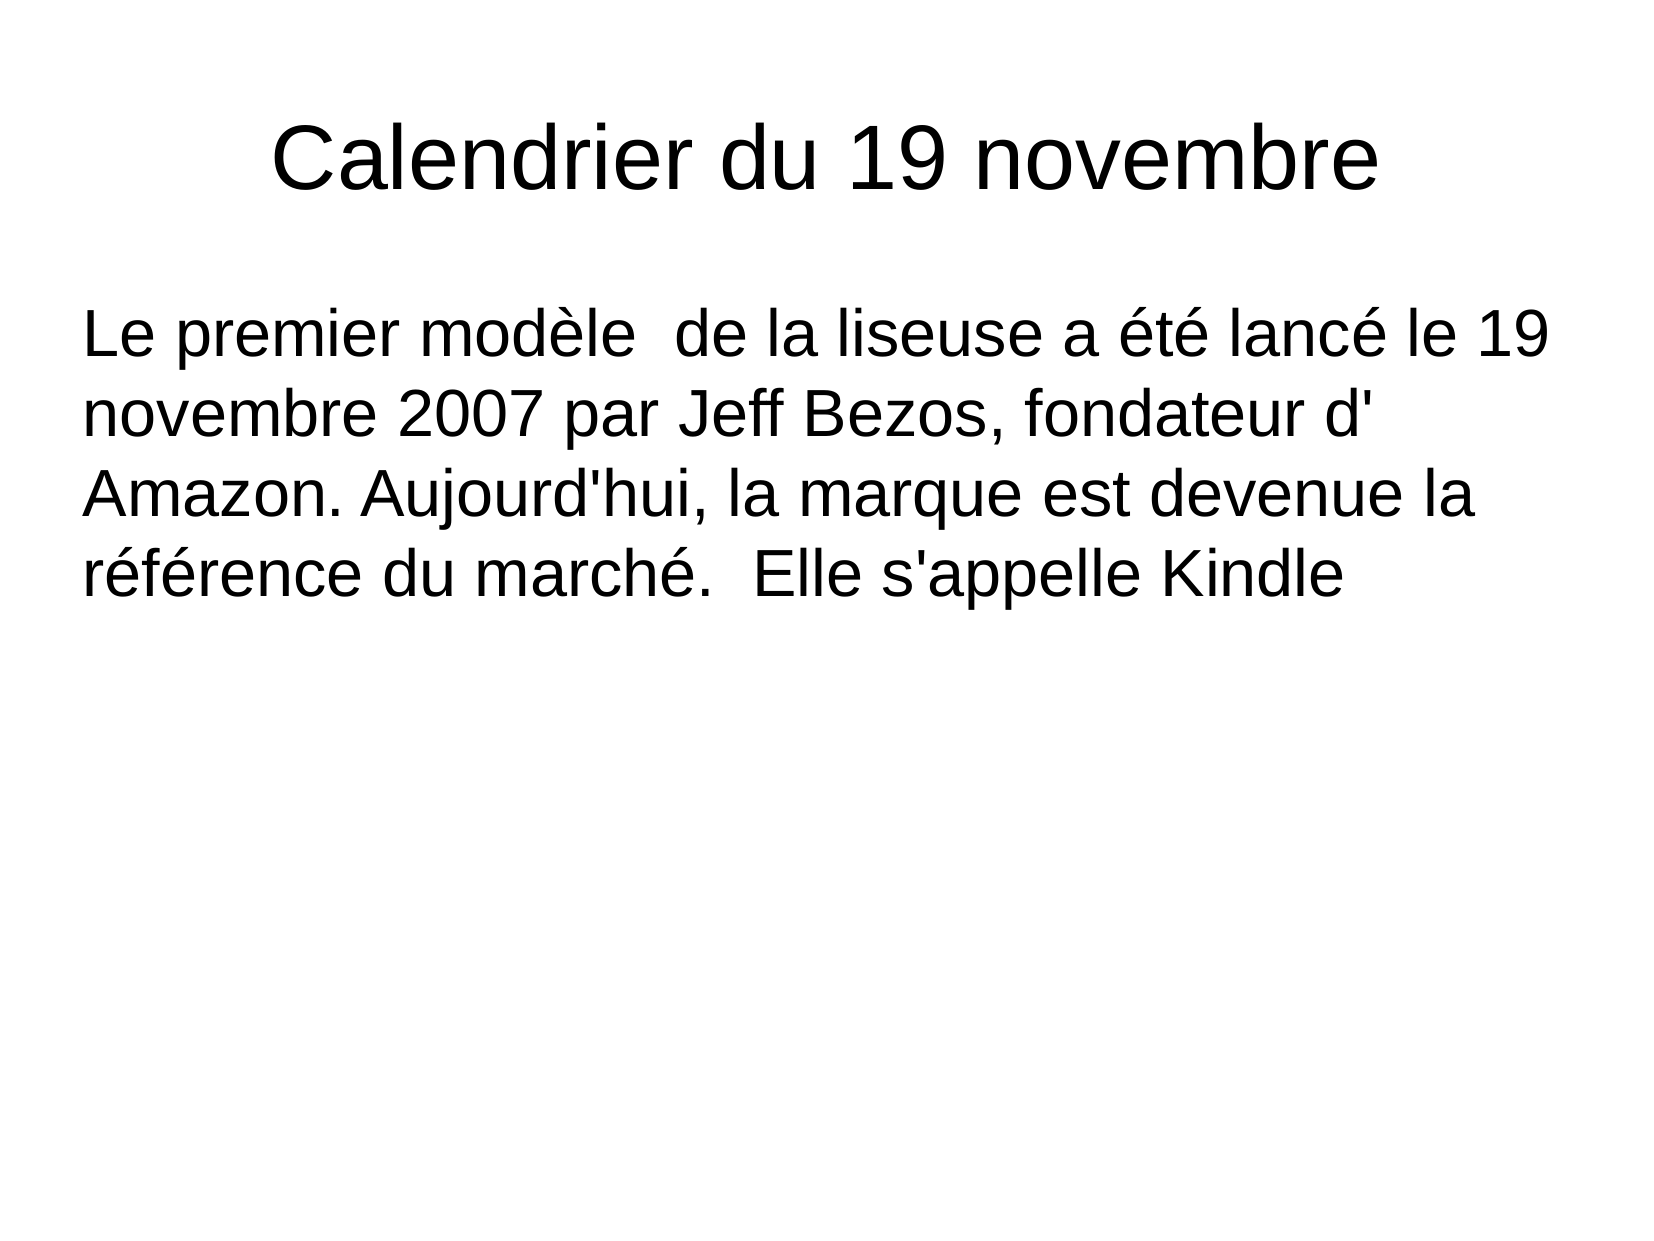

# Calendrier du 19 novembre
Le premier modèle de la liseuse a été lancé le 19 novembre 2007 par Jeff Bezos, fondateur d' Amazon. Aujourd'hui, la marque est devenue la référence du marché. Elle s'appelle Kindle